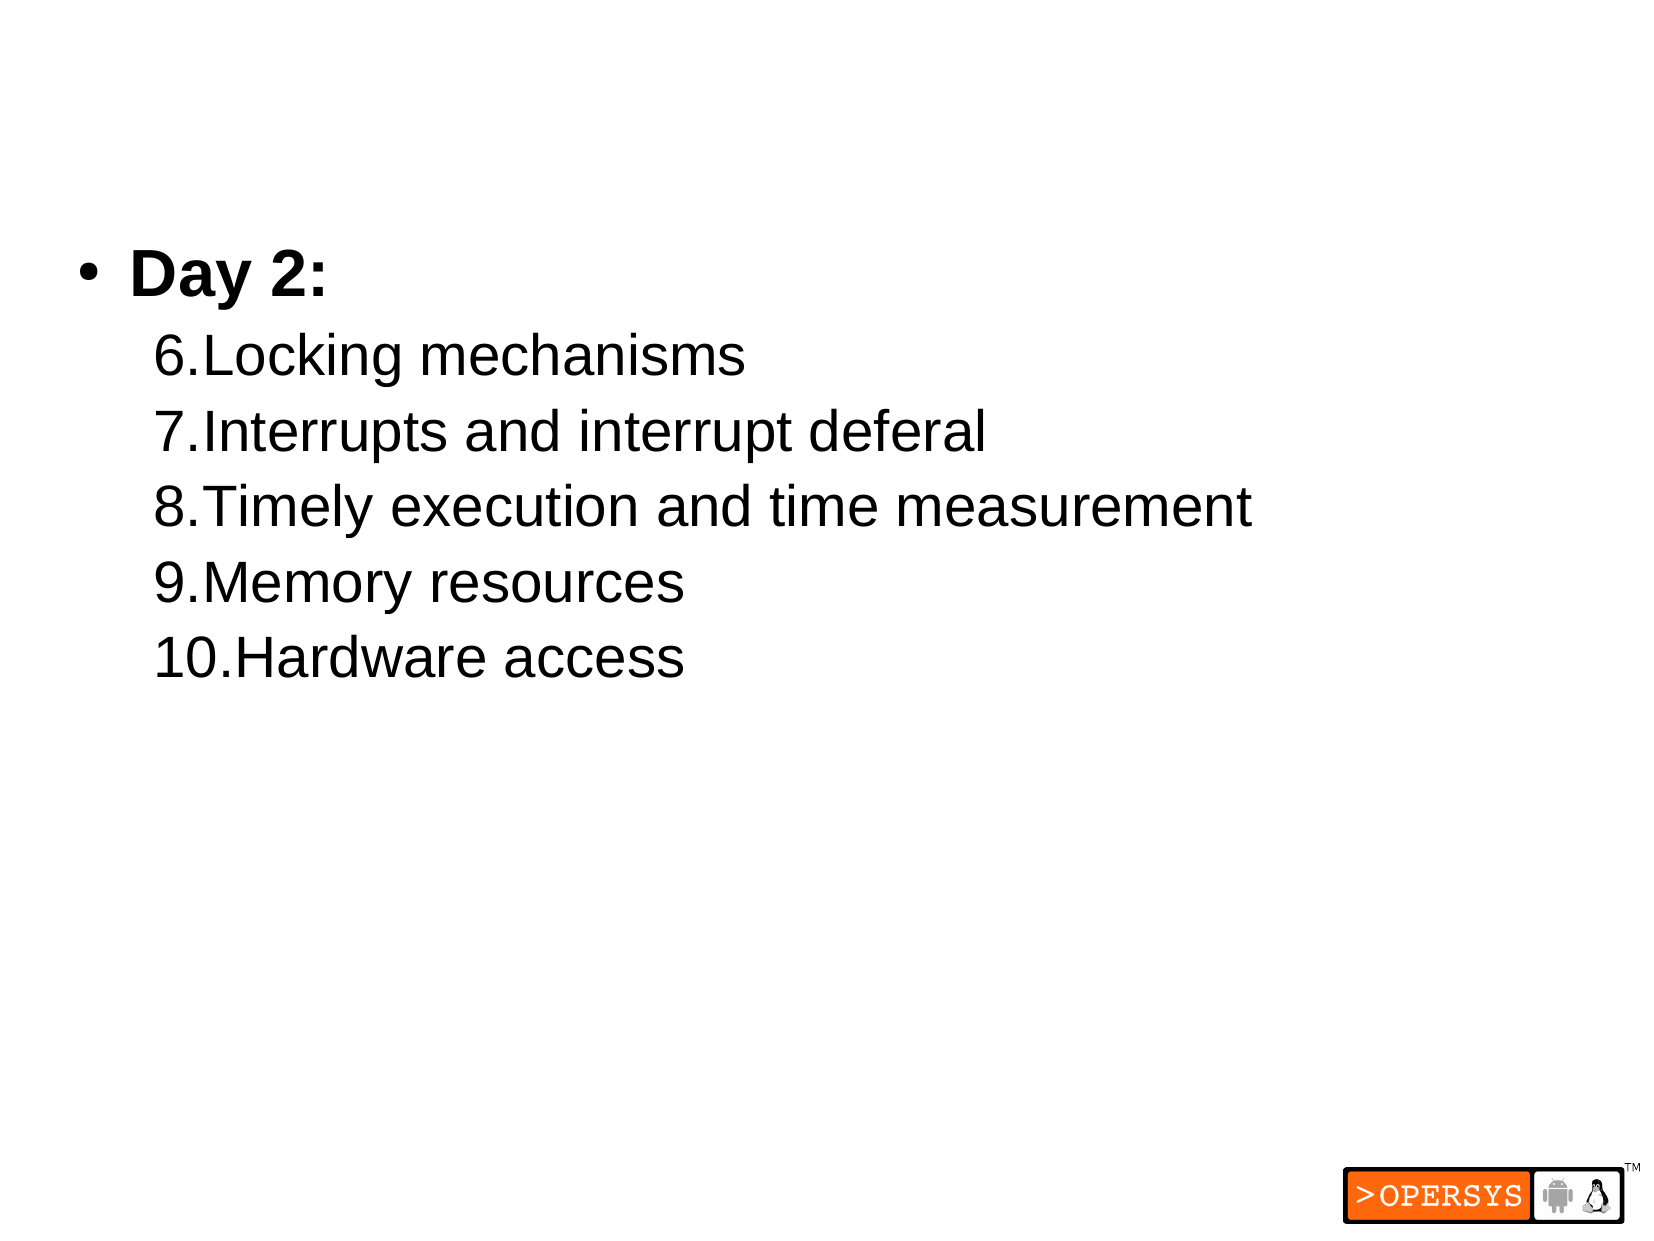

# Day 2:
Locking mechanisms
Interrupts and interrupt deferal
Timely execution and time measurement
Memory resources
Hardware access